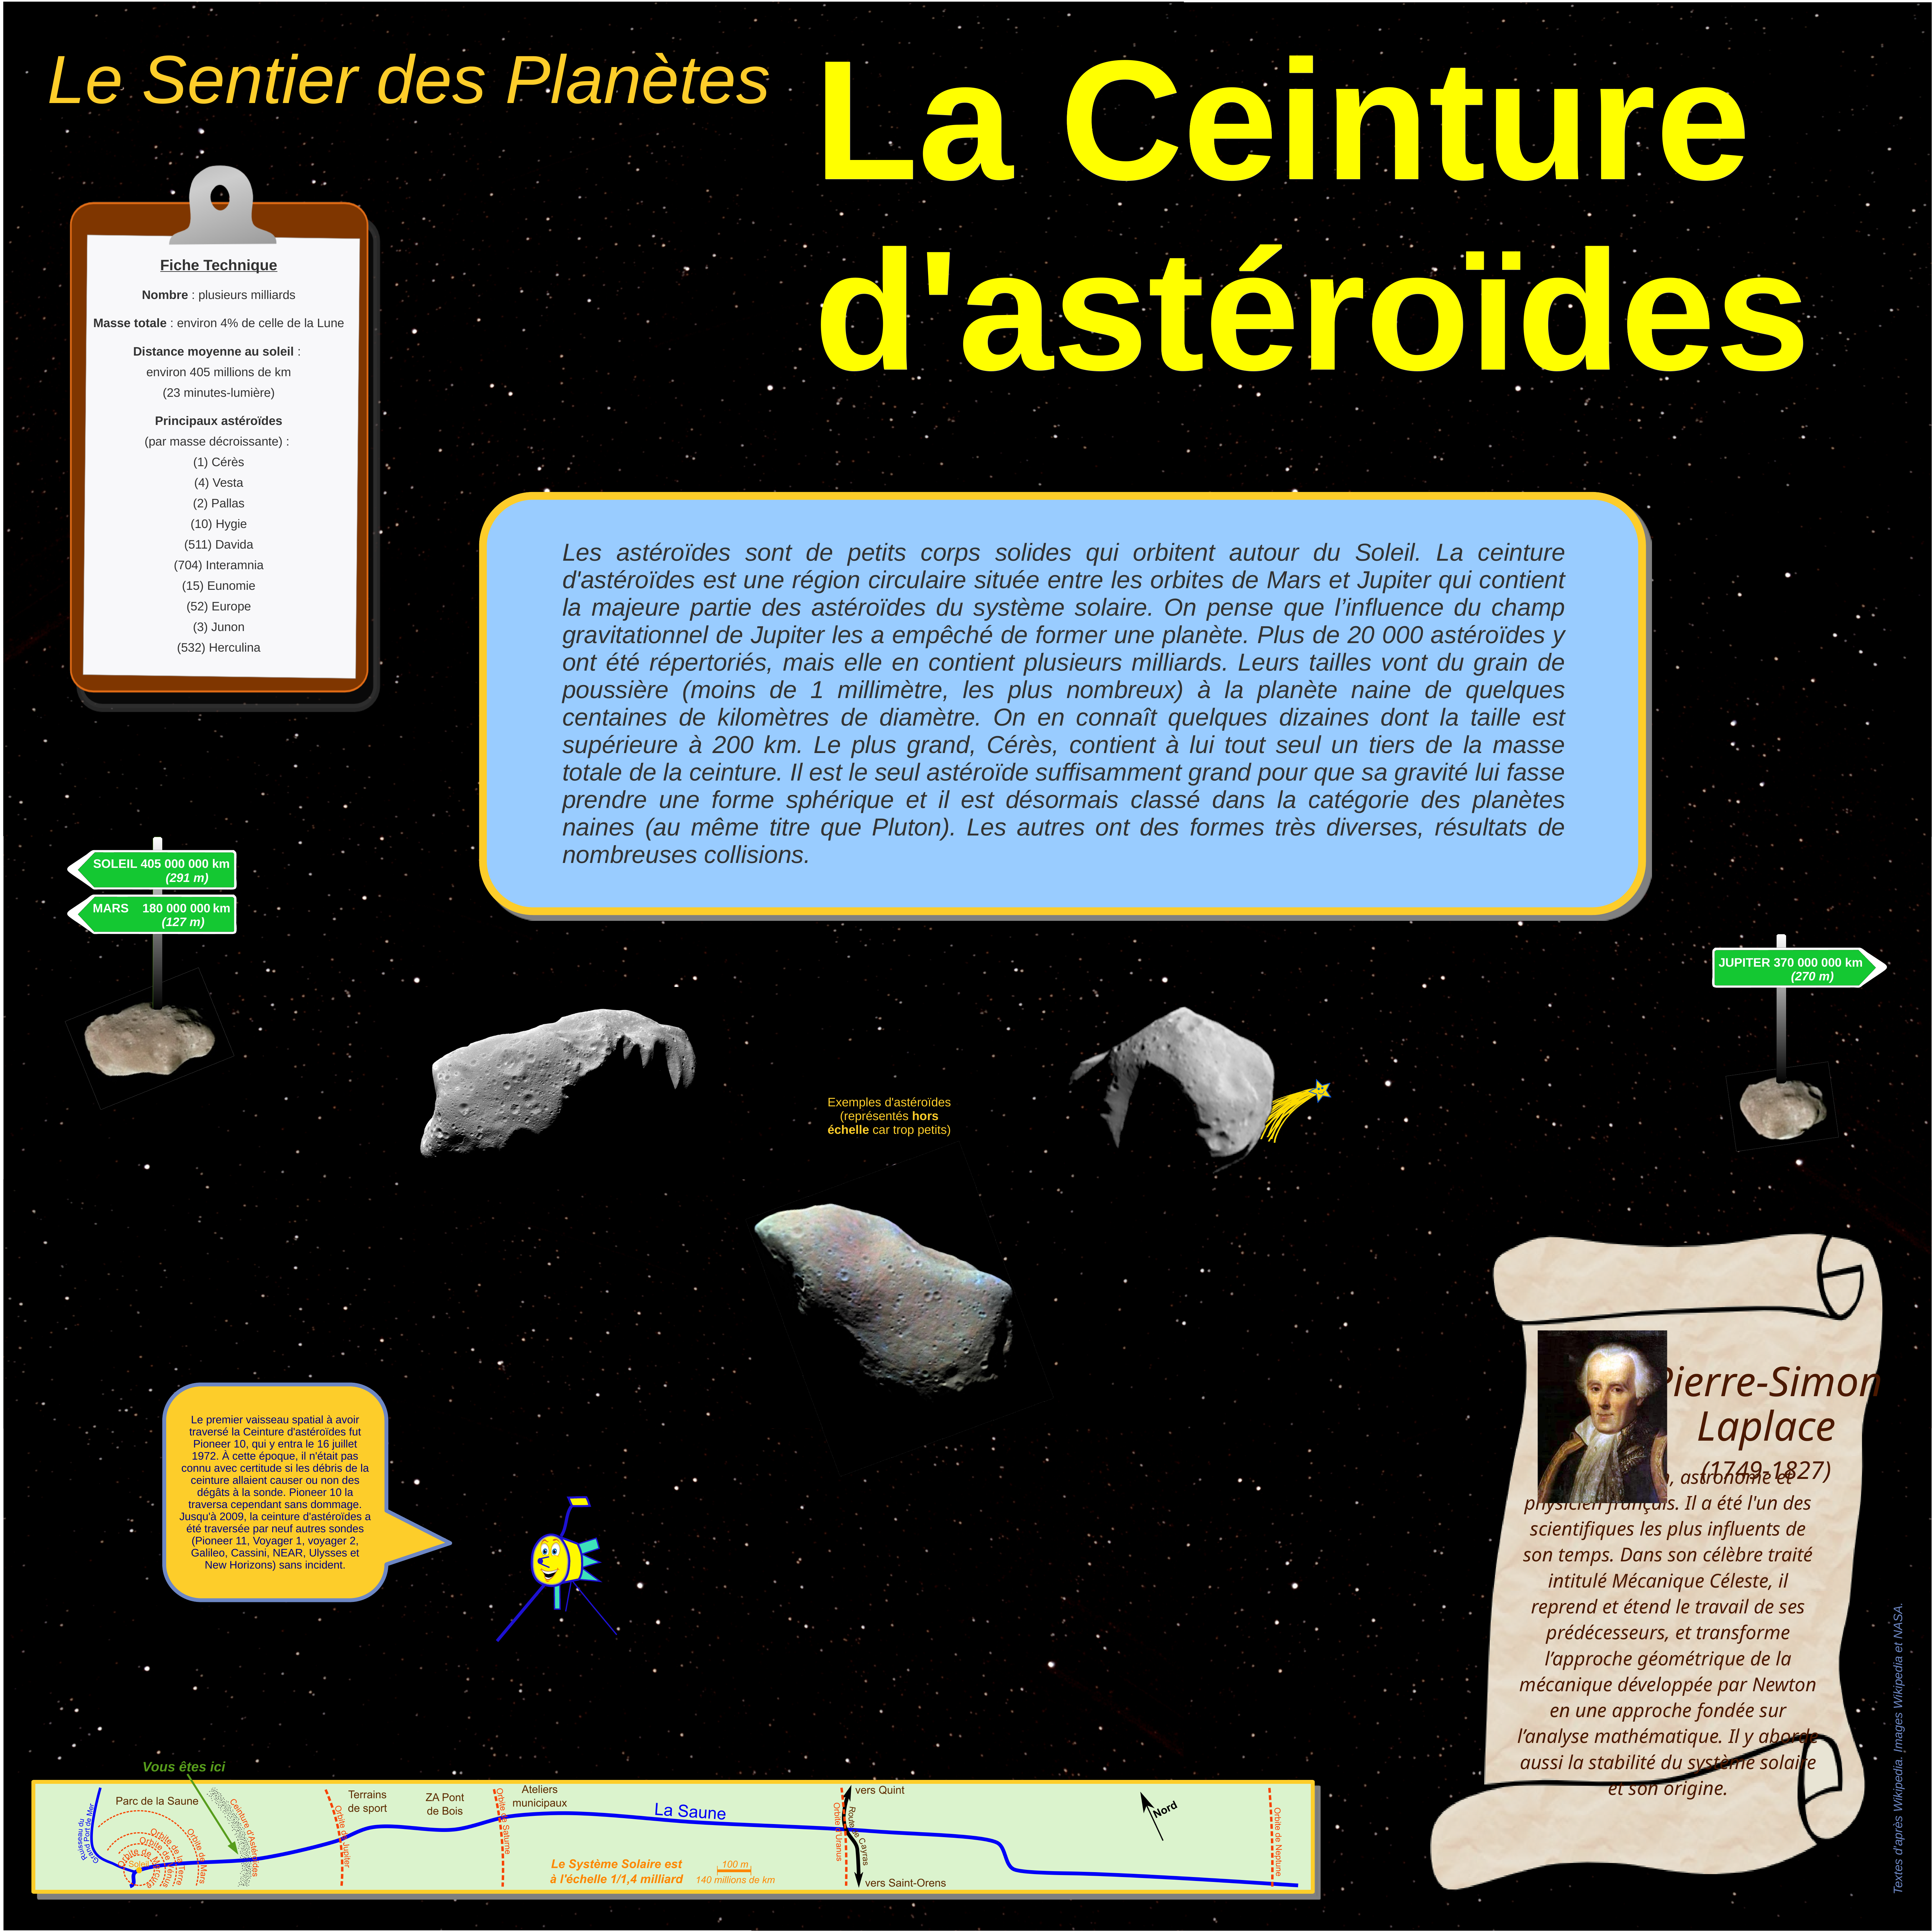

La Ceinture d'astéroïdes
Le Sentier des Planètes
Fiche Technique
Nombre : plusieurs milliards
Masse totale : environ 4% de celle de la Lune
Distance moyenne au soleil :
environ 405 millions de km
(23 minutes-lumière)
Principaux astéroïdes
(par masse décroissante) :
(1) Cérès
(4) Vesta
(2) Pallas
(10) Hygie
(511) Davida
(704) Interamnia
(15) Eunomie
(52) Europe
(3) Junon
(532) Herculina
Les astéroïdes sont de petits corps solides qui orbitent autour du Soleil. La ceinture d'astéroïdes est une région circulaire située entre les orbites de Mars et Jupiter qui contient la majeure partie des astéroïdes du système solaire. On pense que l’influence du champ gravitationnel de Jupiter les a empêché de former une planète. Plus de 20 000 astéroïdes y ont été répertoriés, mais elle en contient plusieurs milliards. Leurs tailles vont du grain de poussière (moins de 1 millimètre, les plus nombreux) à la planète naine de quelques centaines de kilomètres de diamètre. On en connaît quelques dizaines dont la taille est supérieure à 200 km. Le plus grand, Cérès, contient à lui tout seul un tiers de la masse totale de la ceinture. Il est le seul astéroïde suffisamment grand pour que sa gravité lui fasse prendre une forme sphérique et il est désormais classé dans la catégorie des planètes naines (au même titre que Pluton). Les autres ont des formes très diverses, résultats de nombreuses collisions.
SOLEIL 405 000 000 km
			(291 m)
 MARS 180 000 000 km
			(127 m)
JUPITER 370 000 000 km
			(270 m)
Exemples d'astéroïdes
(représentés hors échelle car trop petits)
Pierre-Simon
Laplace
(1749-1827)
Le premier vaisseau spatial à avoir traversé la Ceinture d'astéroïdes fut Pioneer 10, qui y entra le 16 juillet 1972. À cette époque, il n'était pas connu avec certitude si les débris de la ceinture allaient causer ou non des dégâts à la sonde. Pioneer 10 la traversa cependant sans dommage. Jusqu'à 2009, la ceinture d'astéroïdes a été traversée par neuf autres sondes (Pioneer 11, Voyager 1, voyager 2, Galileo, Cassini, NEAR, Ulysses et New Horizons) sans incident.
Mathématicien, astronome et physicien français. Il a été l'un des scientifiques les plus influents de son temps. Dans son célèbre traité intitulé Mécanique Céleste, il reprend et étend le travail de ses prédécesseurs, et transforme l’approche géométrique de la mécanique développée par Newton en une approche fondée sur l’analyse mathématique. Il y aborde aussi la stabilité du système solaire et son origine.
Textes d'après Wikipedia. Images Wikipedia et NASA.
Vous êtes ici